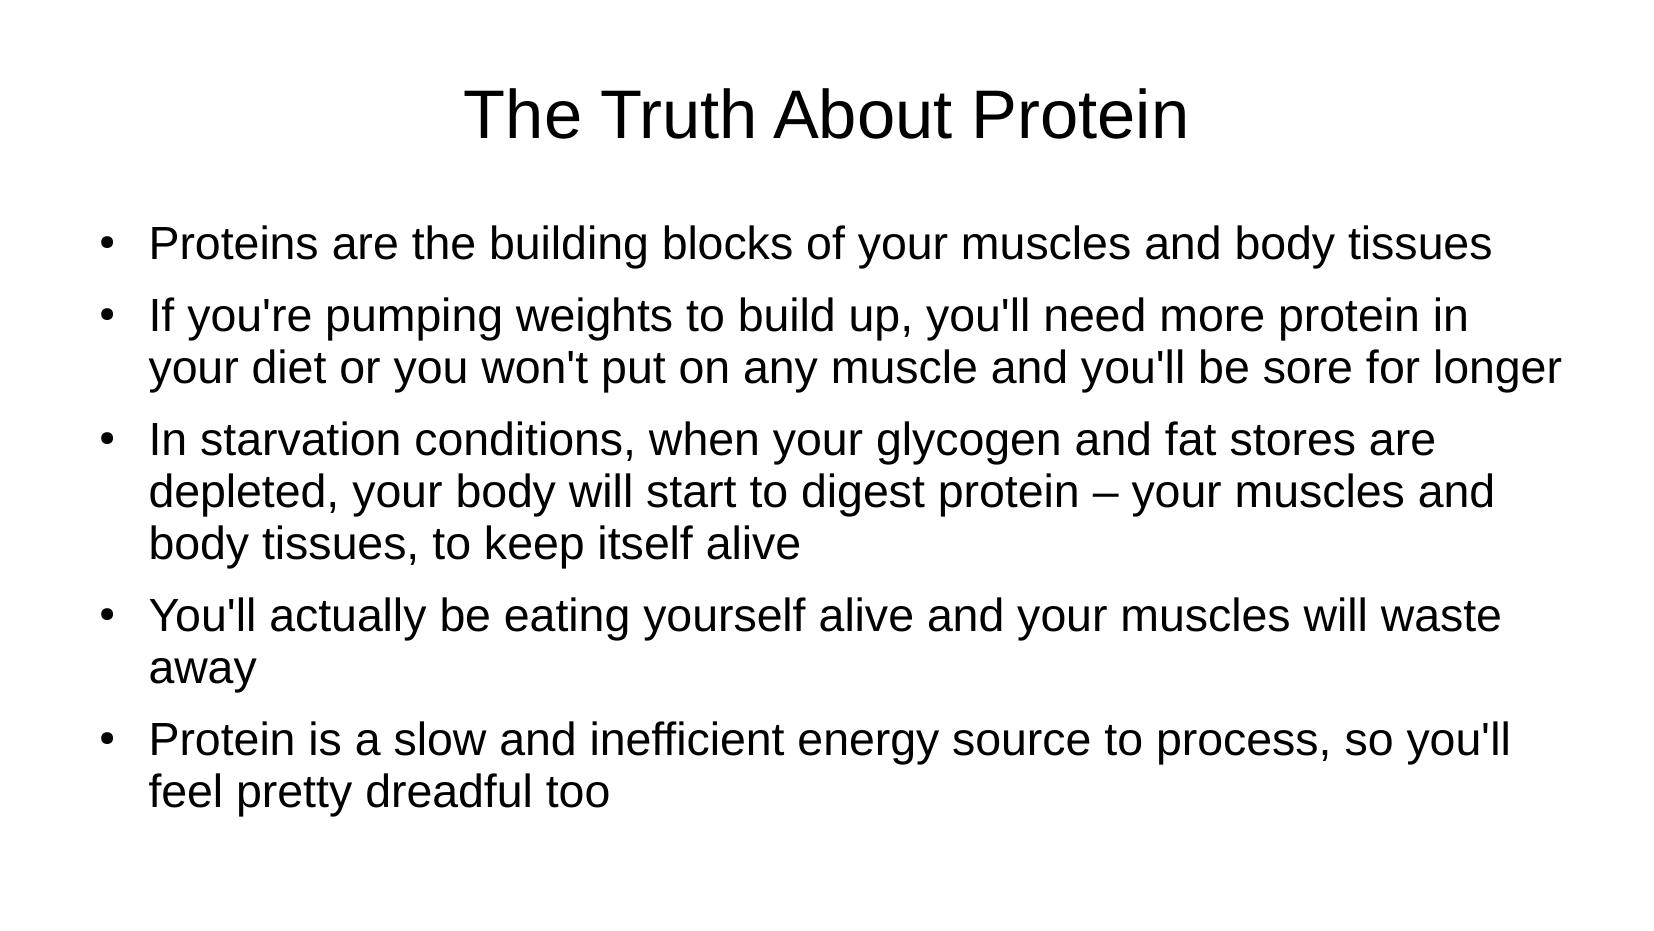

# The Truth About Protein
Proteins are the building blocks of your muscles and body tissues
If you're pumping weights to build up, you'll need more protein in your diet or you won't put on any muscle and you'll be sore for longer
In starvation conditions, when your glycogen and fat stores are depleted, your body will start to digest protein – your muscles and body tissues, to keep itself alive
You'll actually be eating yourself alive and your muscles will waste away
Protein is a slow and inefficient energy source to process, so you'll feel pretty dreadful too